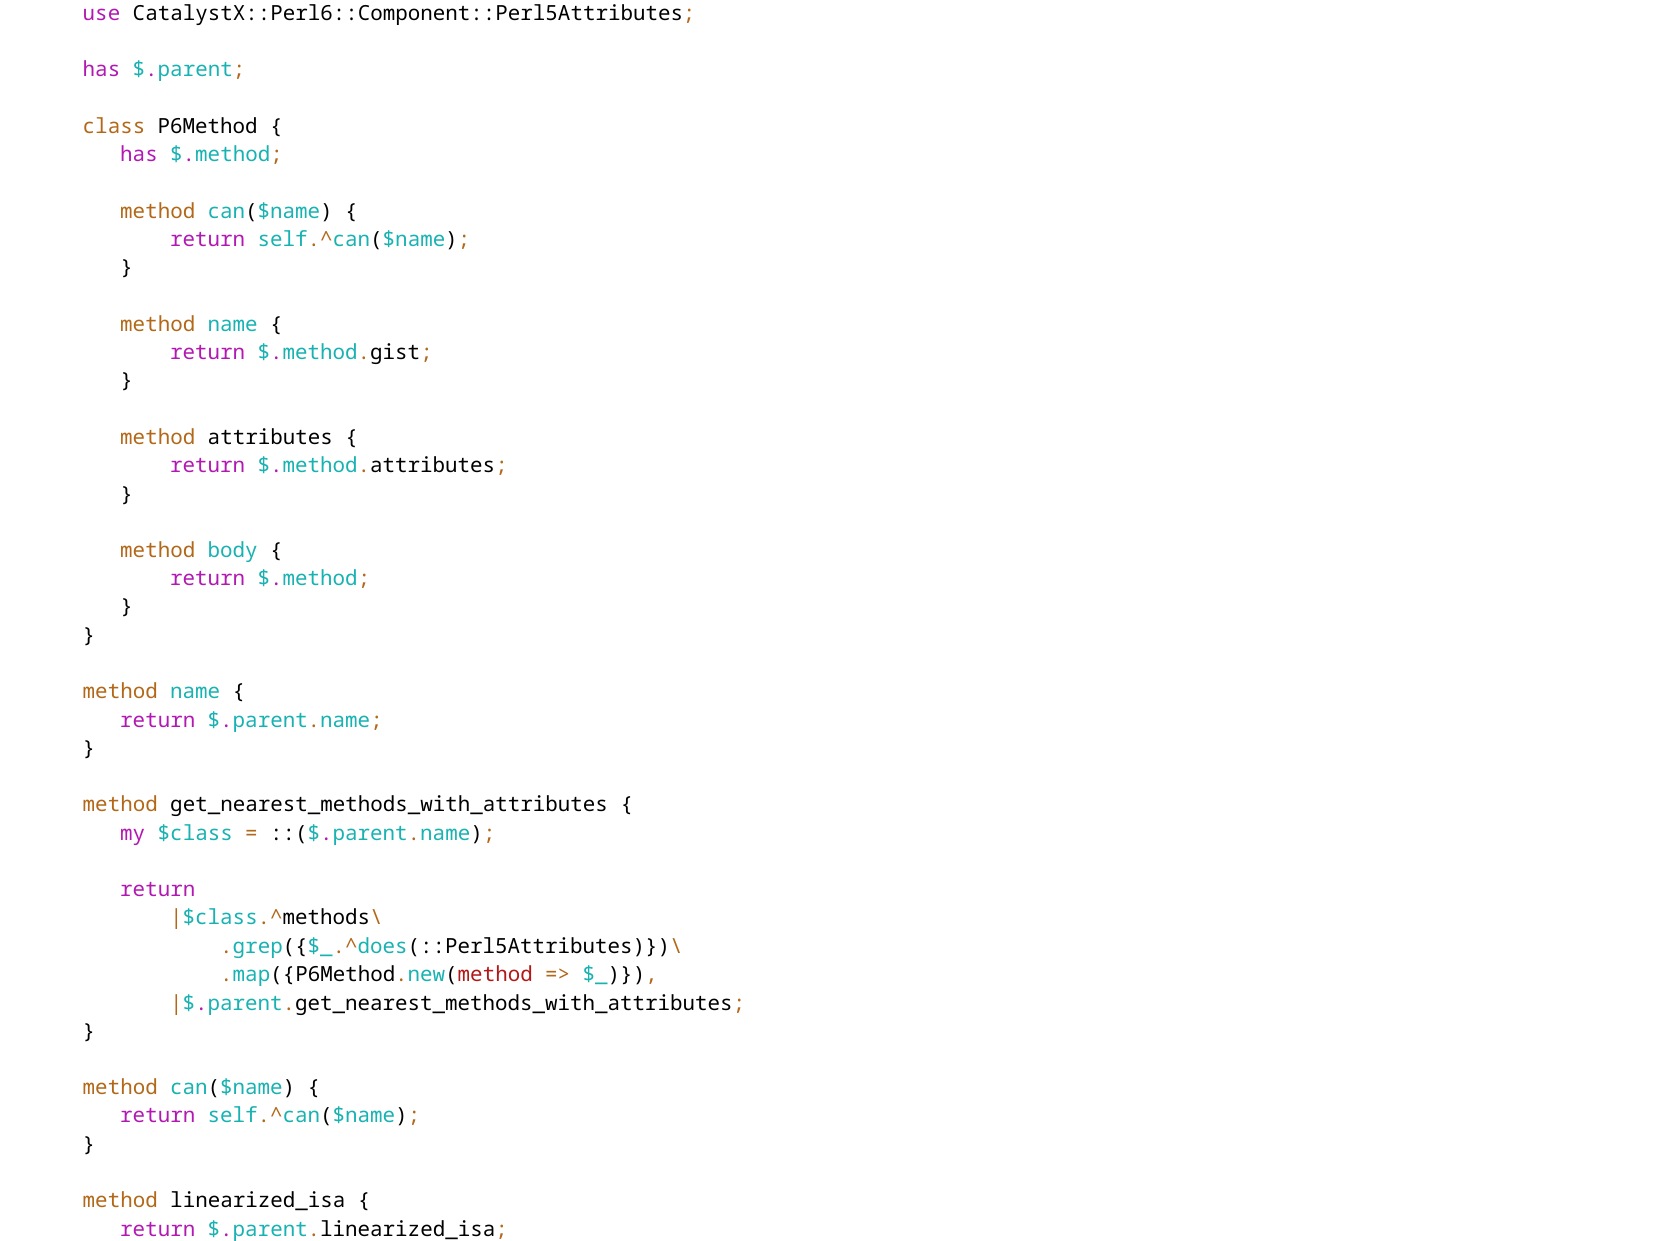

# class Perl6::MOP; use CatalystX::Perl6::Component::Perl5Attributes; has $.parent; class P6Method {    has $.method;    method can($name) {        return self.^can($name);    }    method name {        return $.method.gist;    }    method attributes {        return $.method.attributes;    }    method body {        return $.method;    } } method name {    return $.parent.name; } method get_nearest_methods_with_attributes {    my $class = ::($.parent.name);    return        |$class.^methods\            .grep({$_.^does(::Perl5Attributes)})\            .map({P6Method.new(method => $_)}),        |$.parent.get_nearest_methods_with_attributes; } method can($name) {    return self.^can($name); } method linearized_isa {    return $.parent.linearized_isa; }